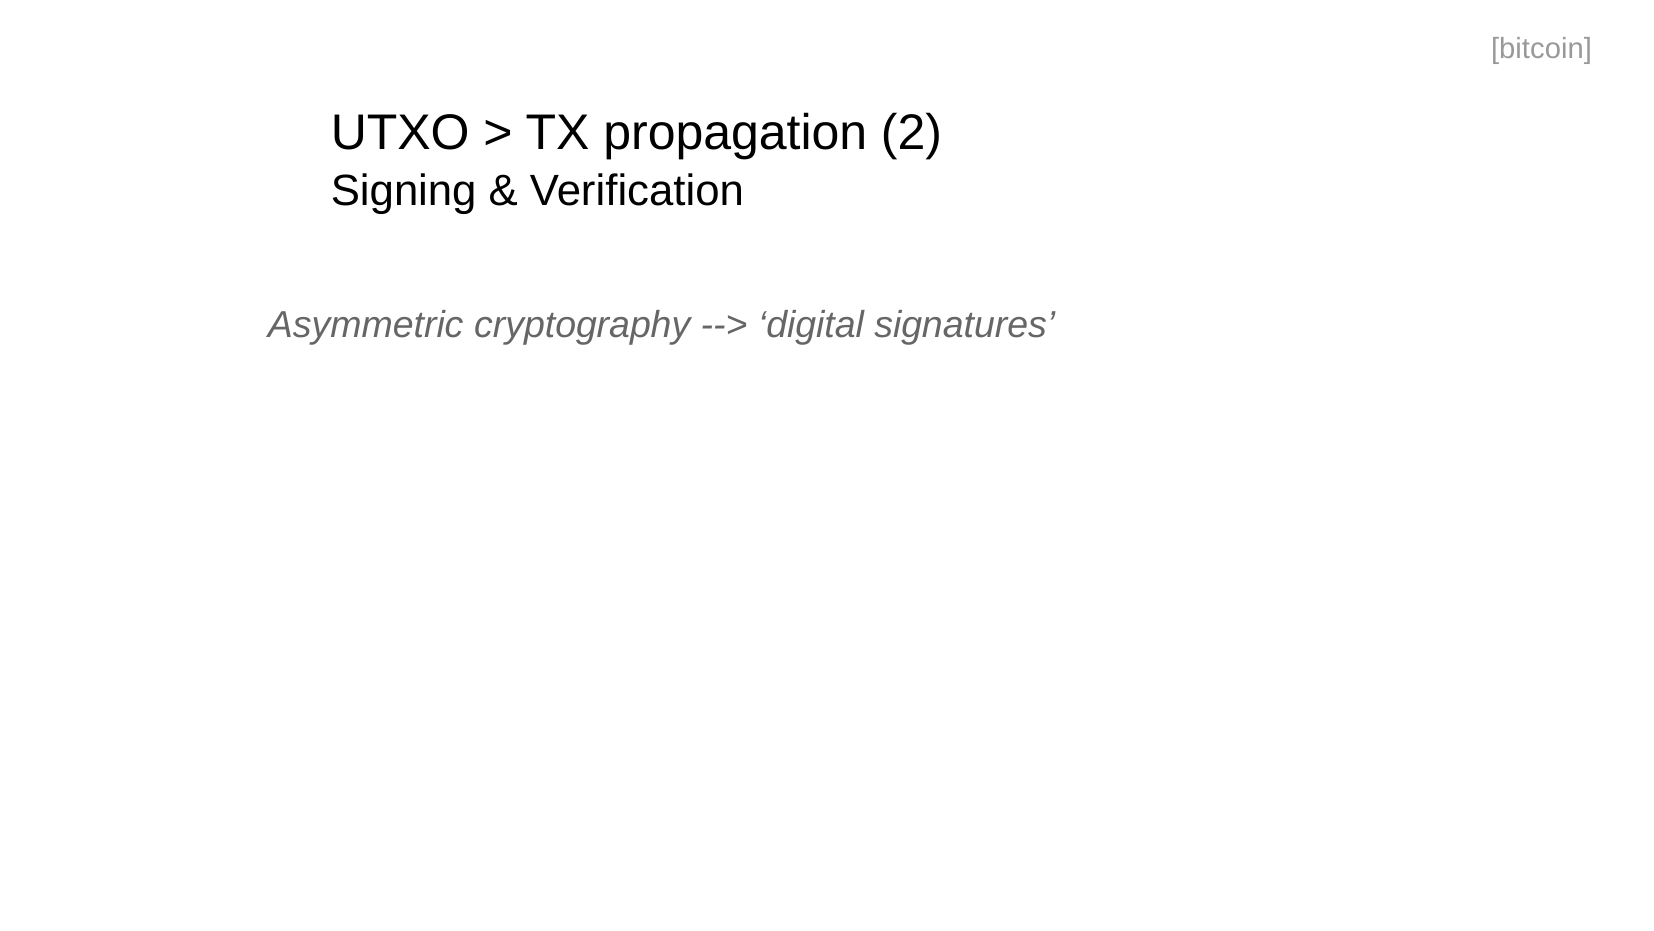

[bitcoin]
UTXO > TX propagation (2)
Signing & Verification
Asymmetric cryptography --> ‘digital signatures’